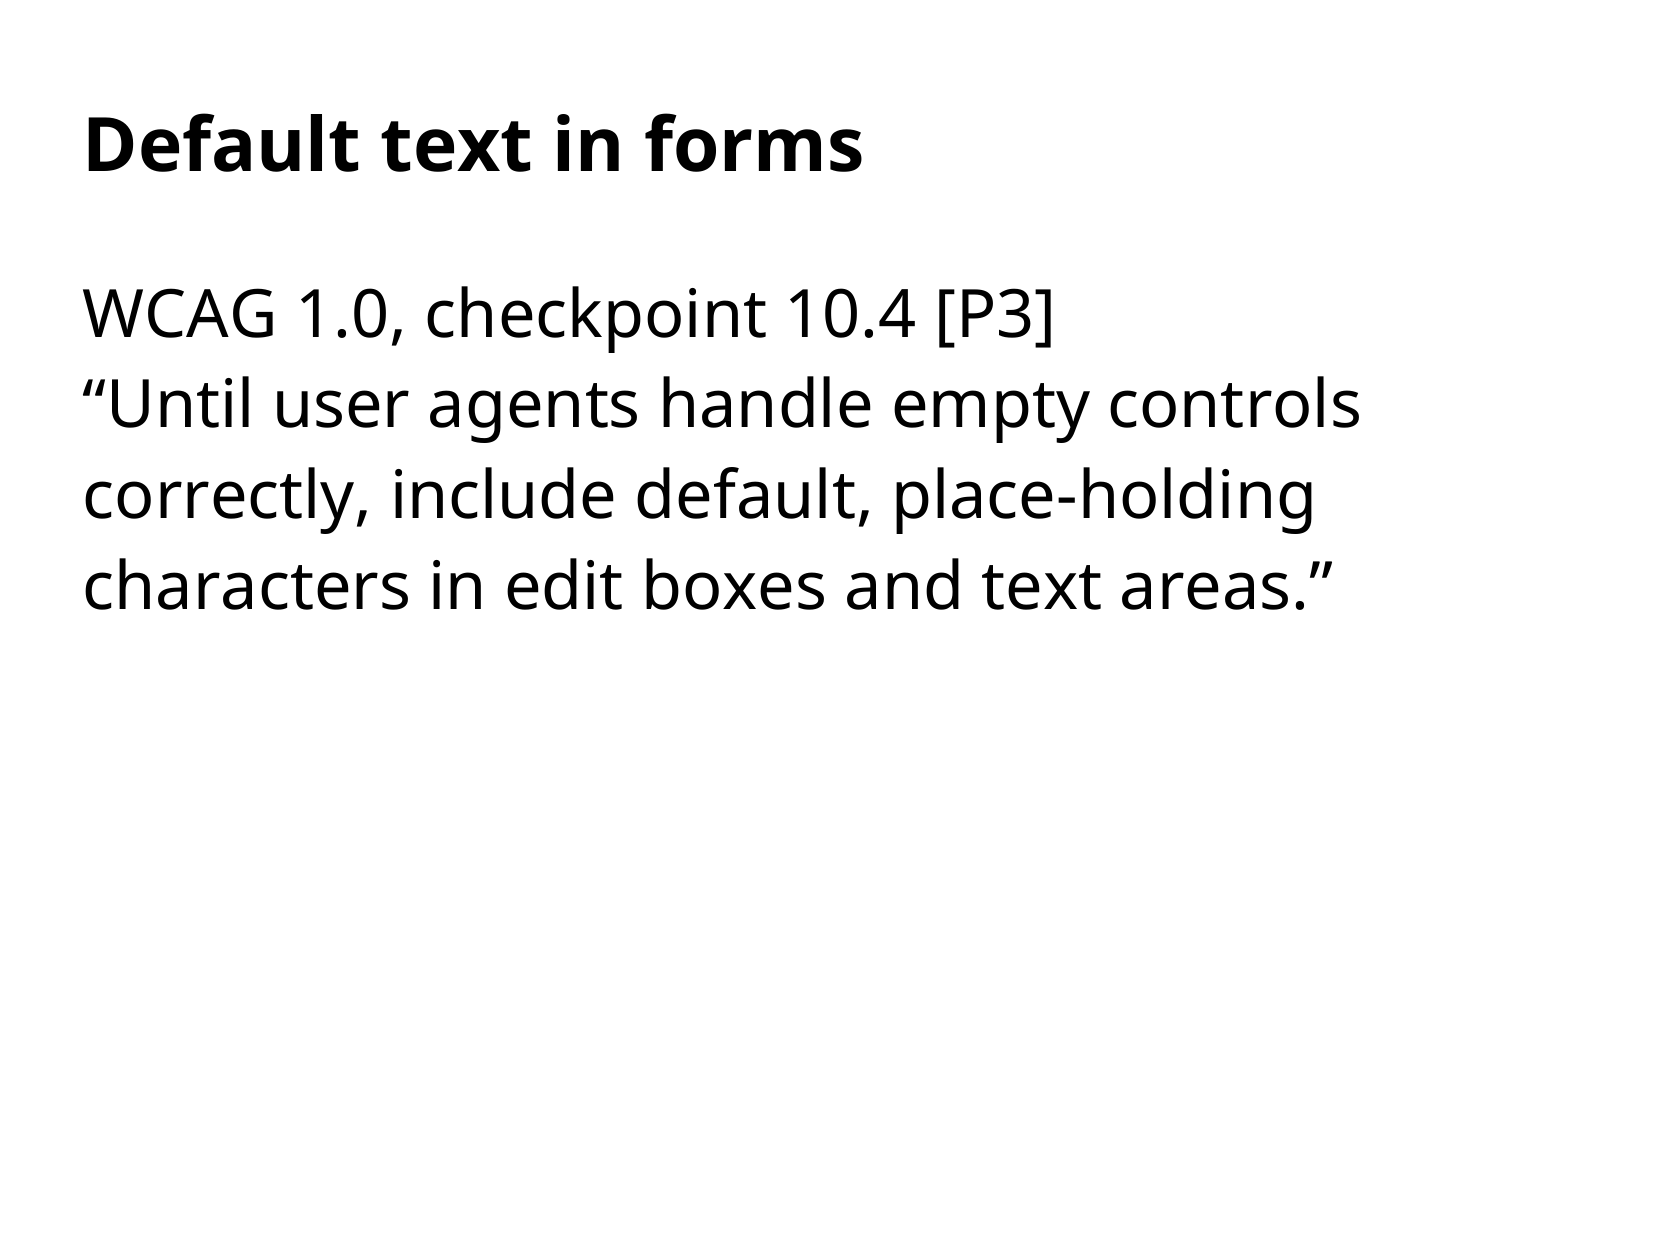

# Default text in forms
WCAG 1.0, checkpoint 10.4 [P3]
“Until user agents handle empty controls correctly, include default, place-holding characters in edit boxes and text areas.”